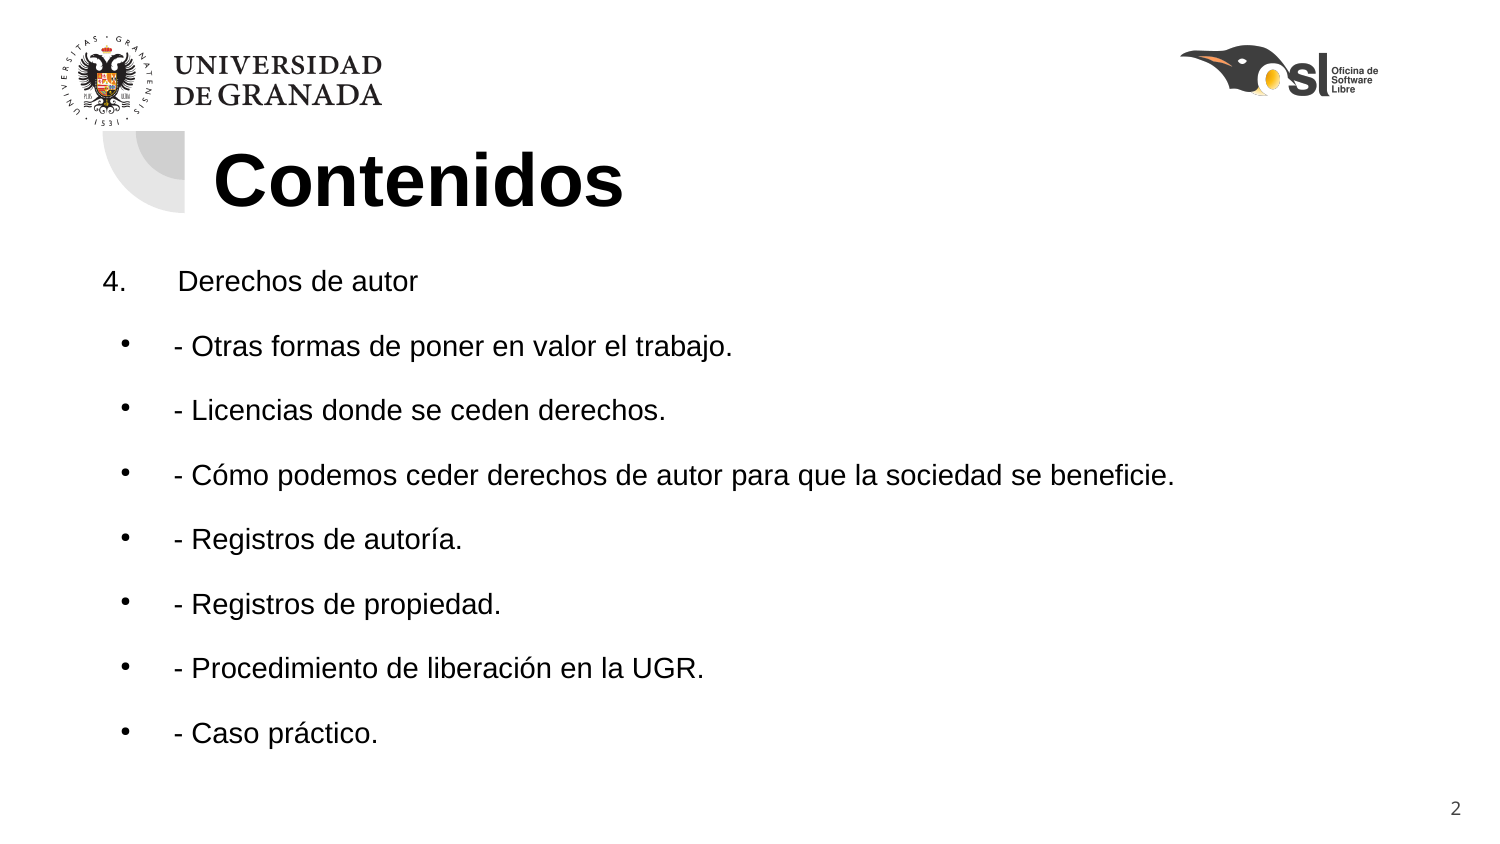

Contenidos
# 4. 	Derechos de autor
- Otras formas de poner en valor el trabajo.
- Licencias donde se ceden derechos.
- Cómo podemos ceder derechos de autor para que la sociedad se beneficie.
- Registros de autoría.
- Registros de propiedad.
- Procedimiento de liberación en la UGR.
- Caso práctico.